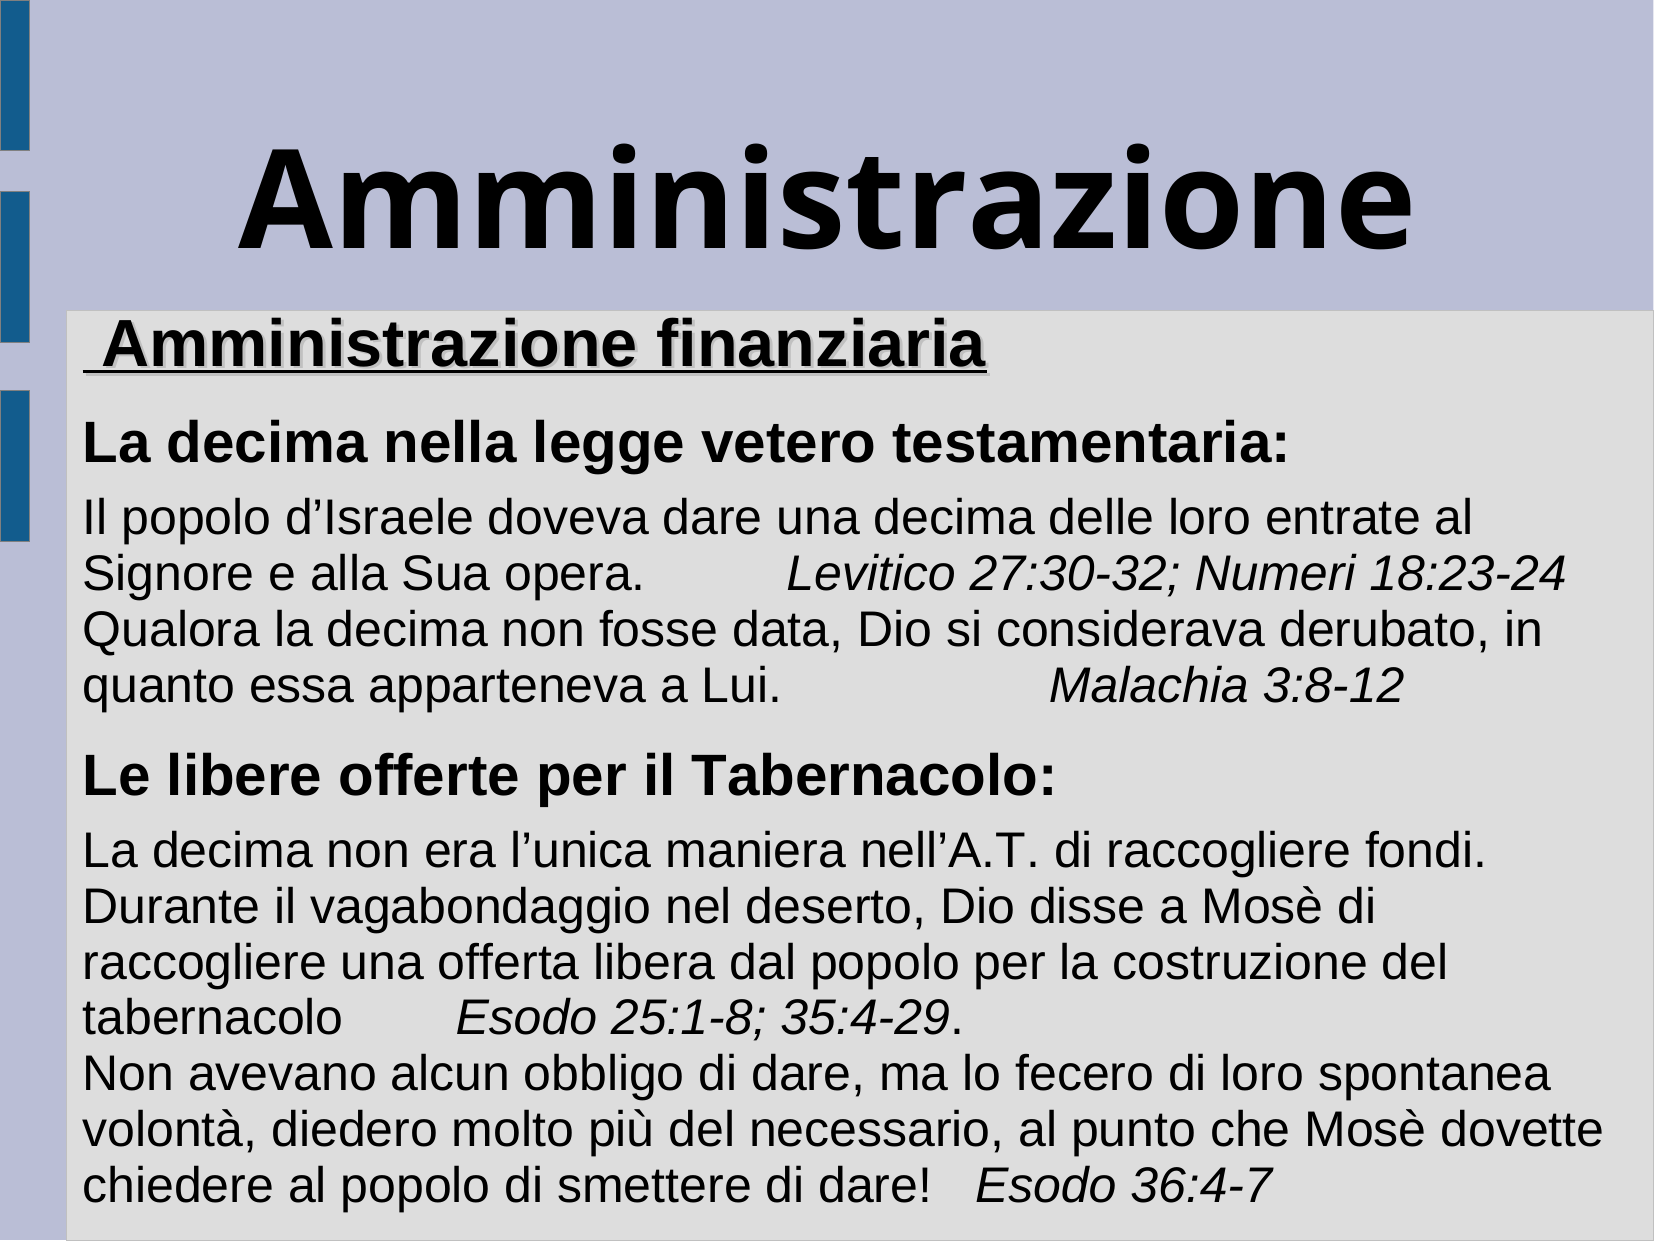

# Amministrazione
 Amministrazione finanziaria
La decima nella legge vetero testamentaria:
Il popolo d’Israele doveva dare una decima delle loro entrate al Signore e alla Sua opera. Levitico 27:30-32; Numeri 18:23-24 Qualora la decima non fosse data, Dio si considerava derubato, in quanto essa apparteneva a Lui. Malachia 3:8-12
Le libere offerte per il Tabernacolo:
La decima non era l’unica maniera nell’A.T. di raccogliere fondi. Durante il vagabondaggio nel deserto, Dio disse a Mosè di raccogliere una offerta libera dal popolo per la costruzione del tabernacolo Esodo 25:1-8; 35:4-29. Non avevano alcun obbligo di dare, ma lo fecero di loro spontanea volontà, diedero molto più del necessario, al punto che Mosè dovette chiedere al popolo di smettere di dare! Esodo 36:4-7